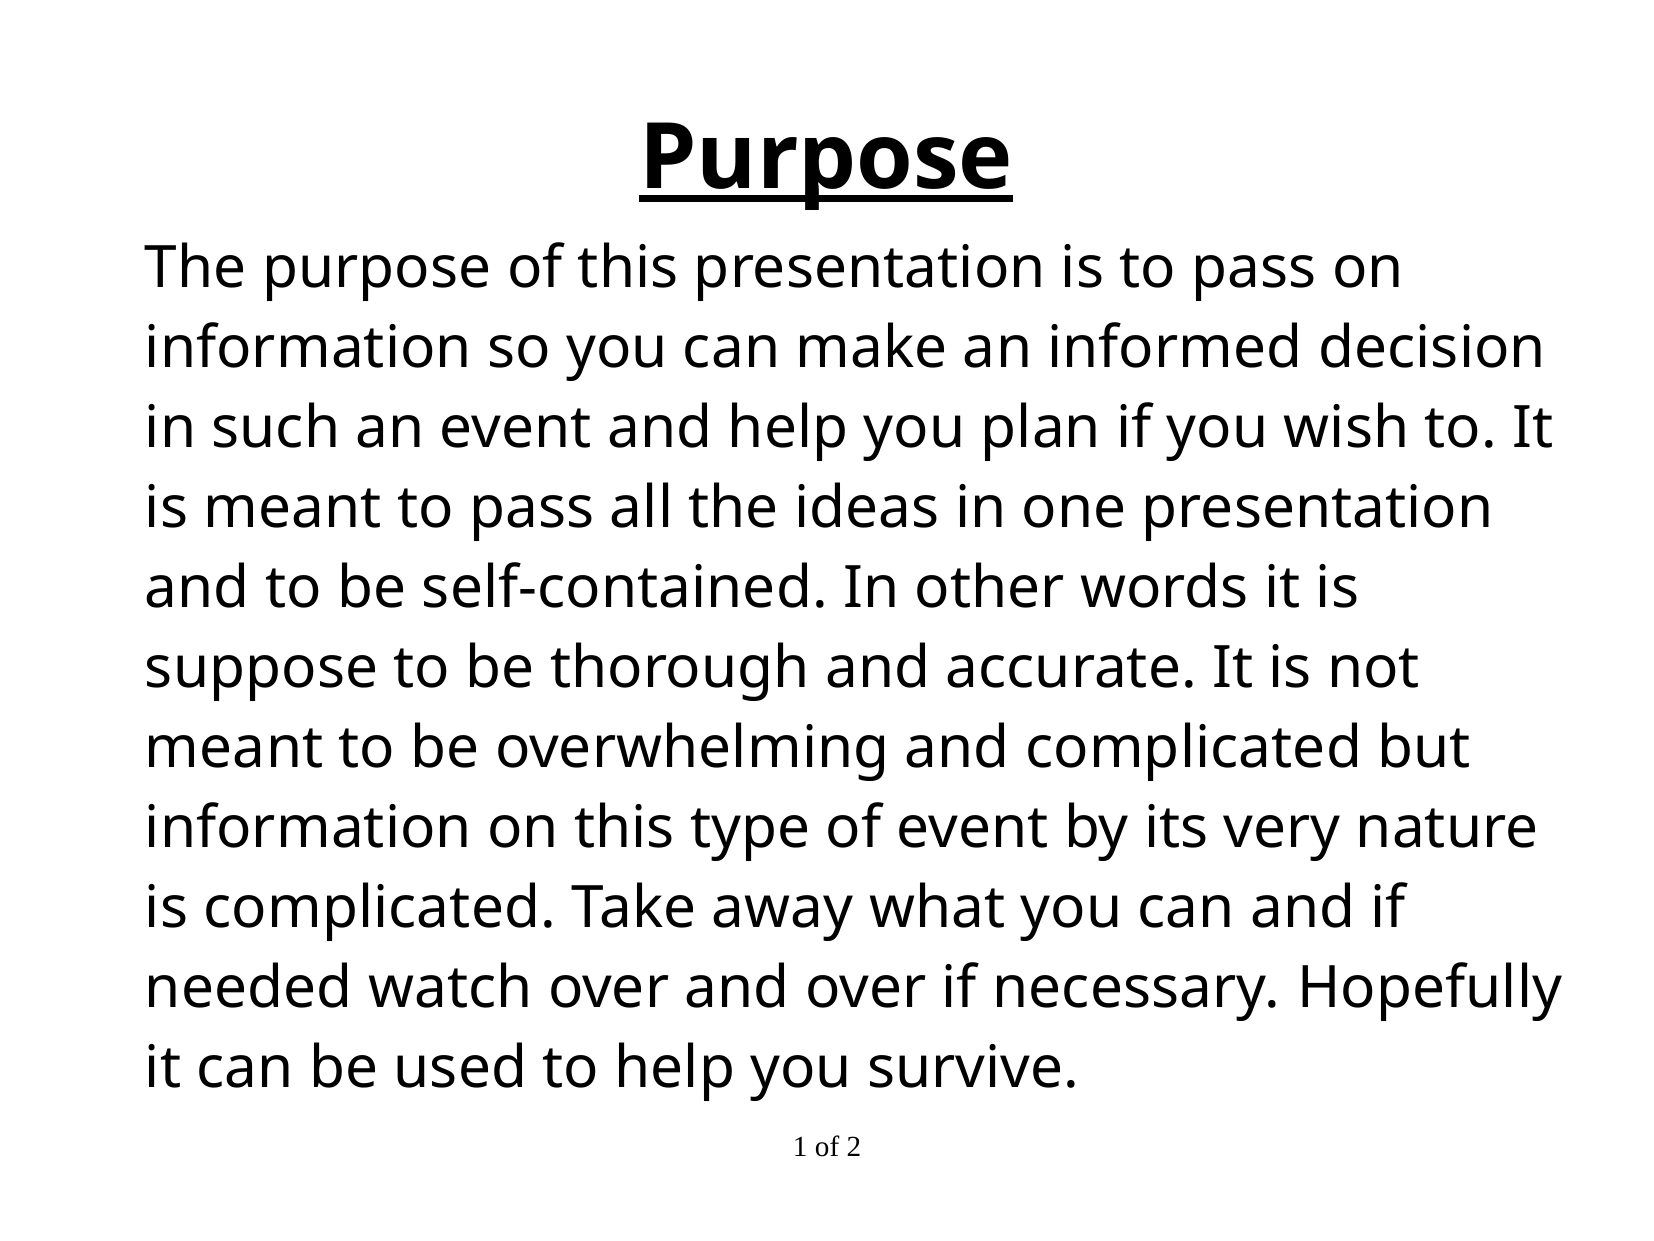

# Purpose
The purpose of this presentation is to pass on information so you can make an informed decision in such an event and help you plan if you wish to. It is meant to pass all the ideas in one presentation and to be self-contained. In other words it is suppose to be thorough and accurate. It is not meant to be overwhelming and complicated but information on this type of event by its very nature is complicated. Take away what you can and if needed watch over and over if necessary. Hopefully it can be used to help you survive.
1 of 2